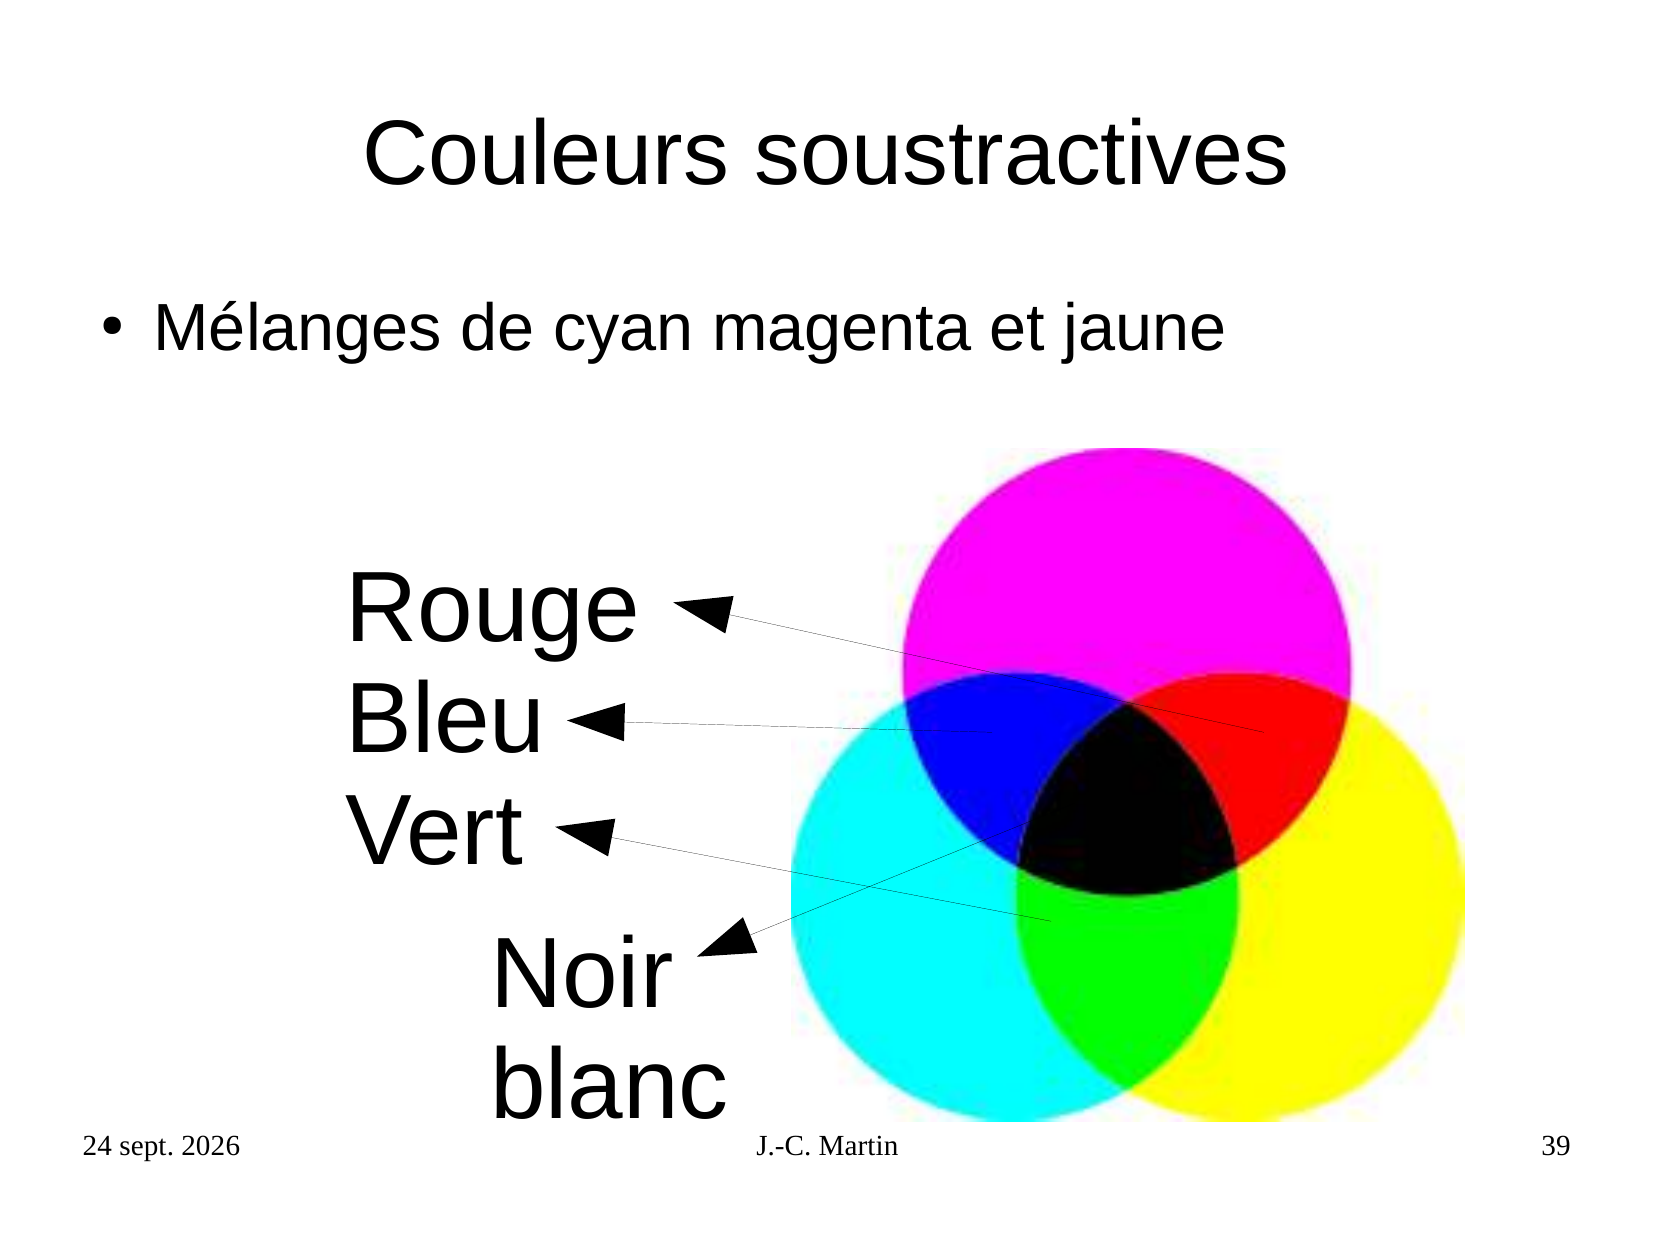

# Couleurs soustractives
Mélanges de cyan magenta et jaune
Rouge
Bleu
Vert
Noir
blanc
J.-C. Martin
39